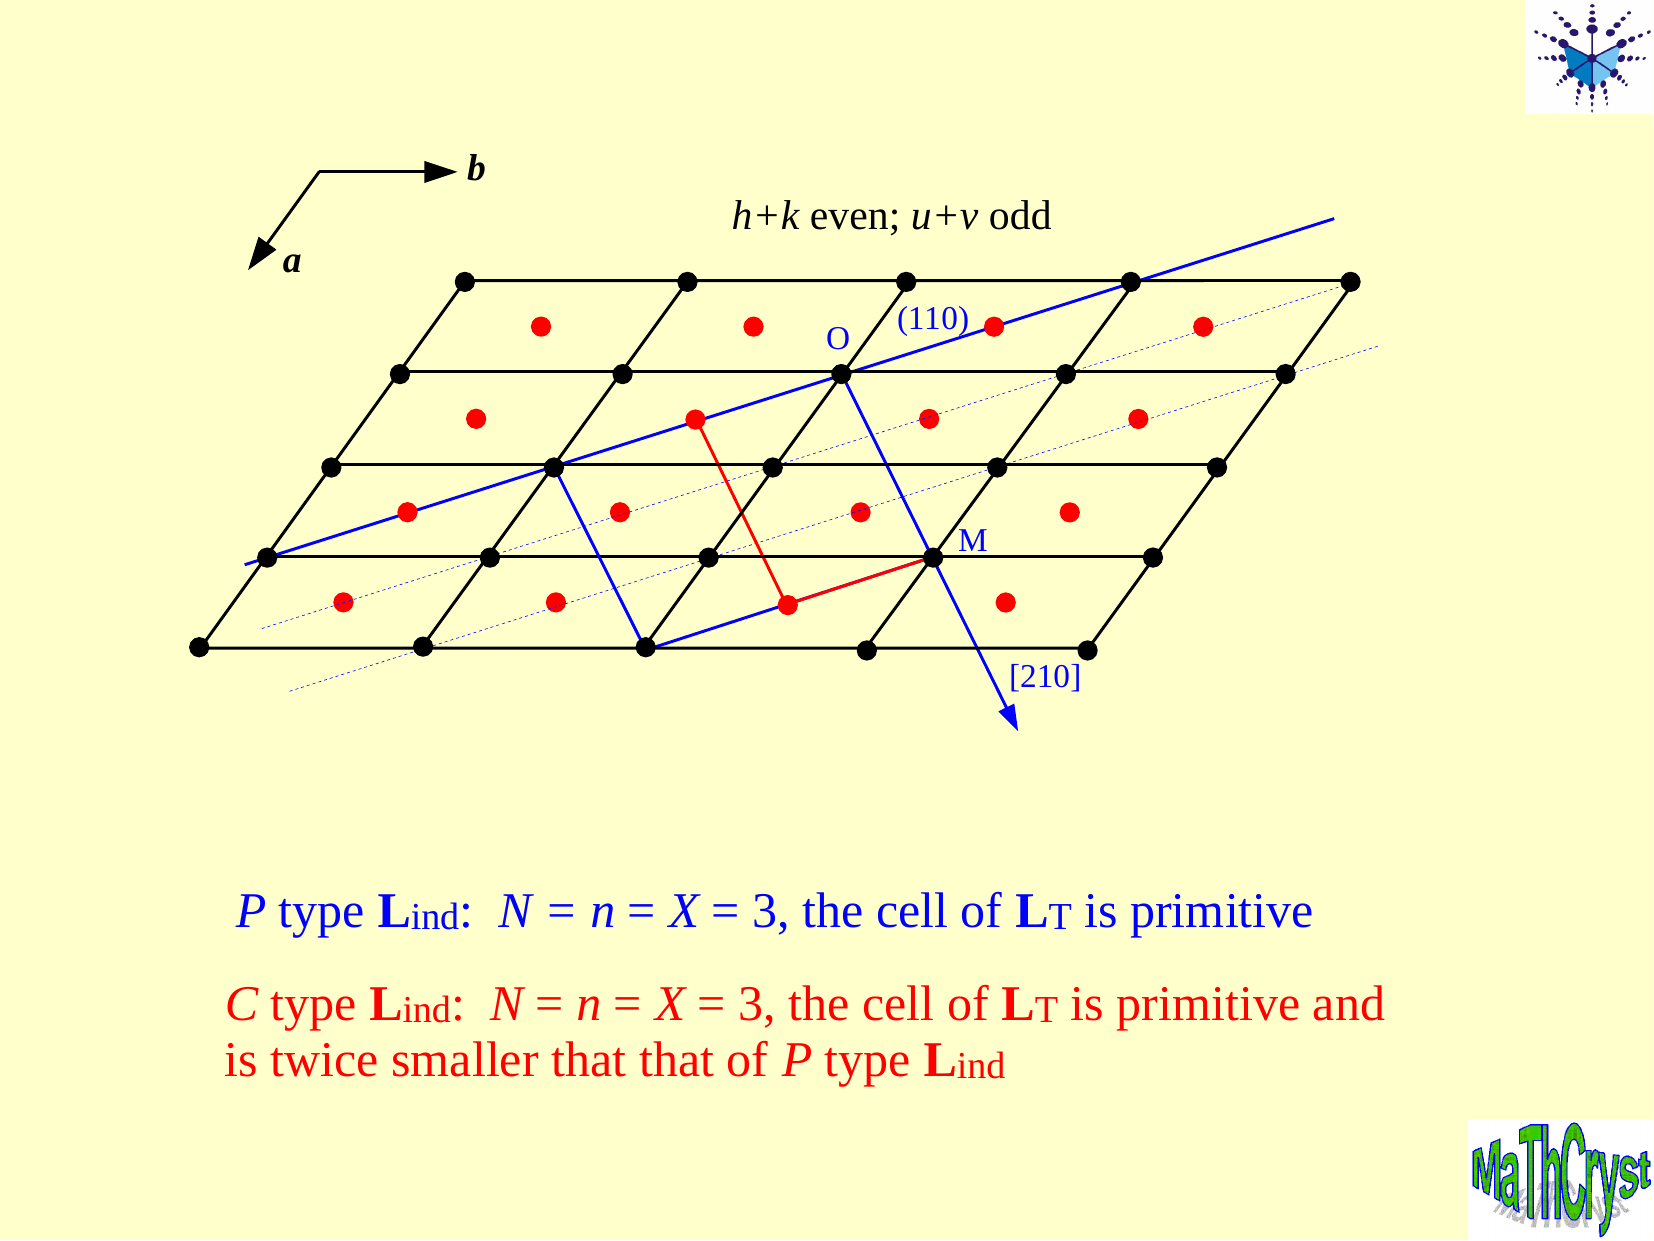

b
a
h+k even; u+v odd
(110)
O
M
[210]
P type Lind: N = n = X = 3, the cell of LT is primitive
C type Lind: N = n = X = 3, the cell of LT is primitive and
is twice smaller that that of P type Lind